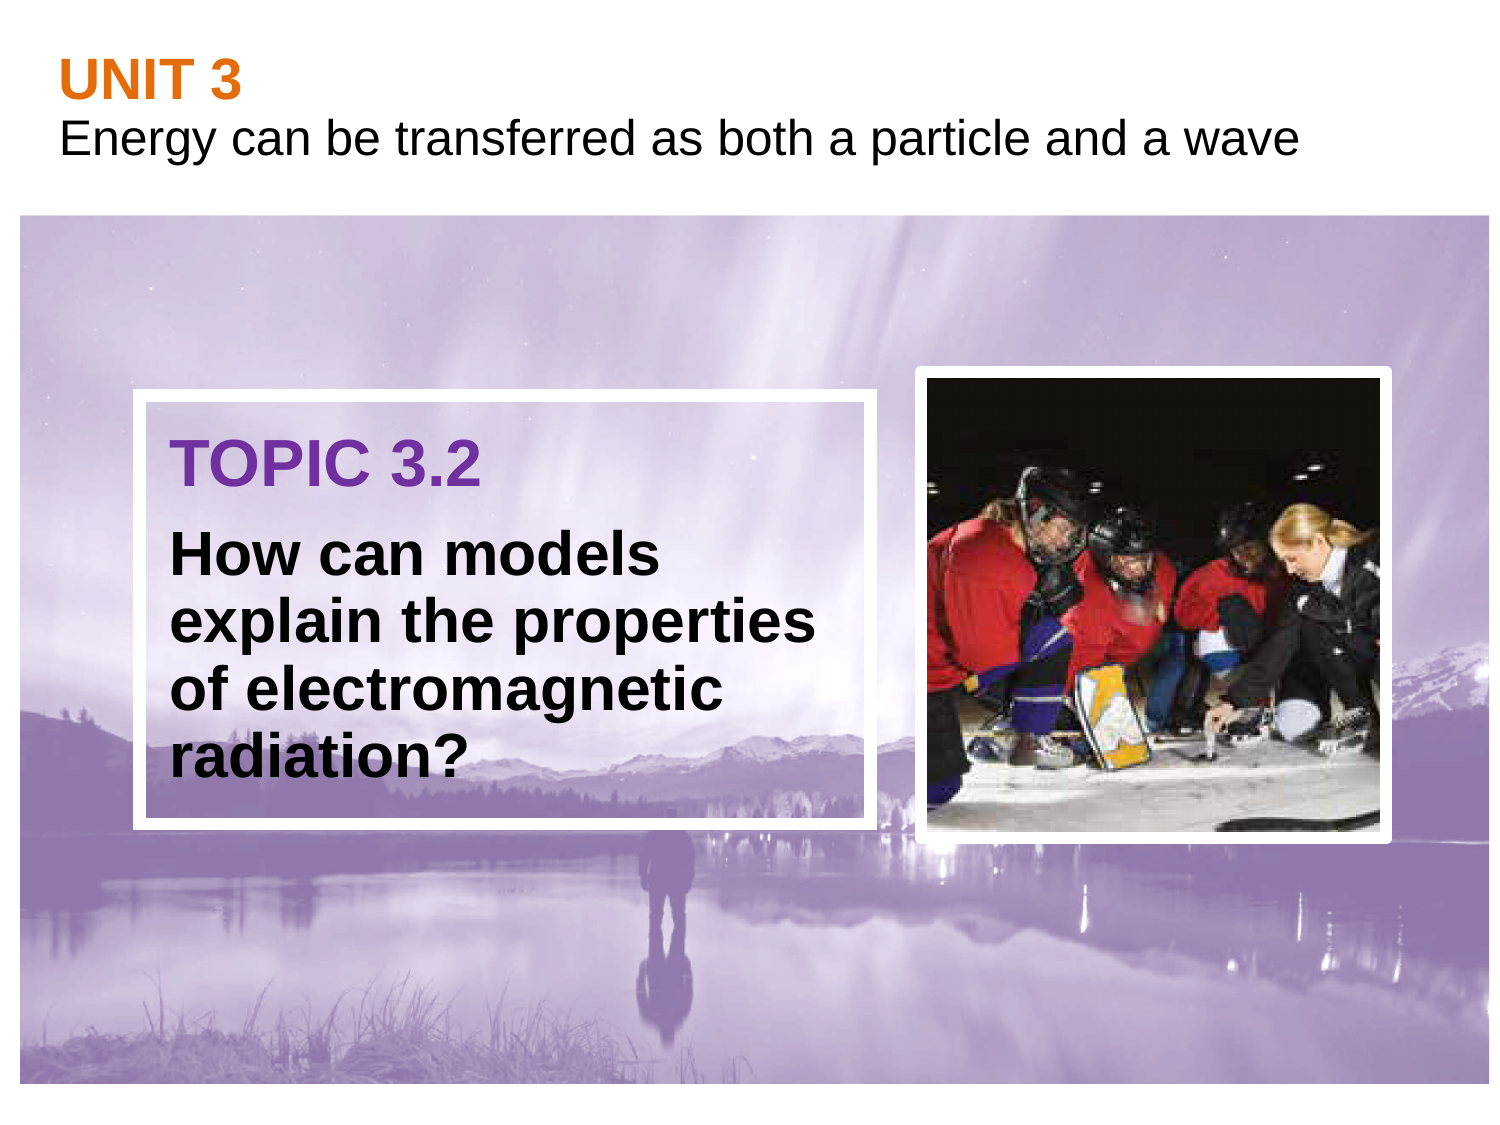

# UNIT 3 Energy can be transferred as both a particle and a wave
TOPIC 3.2
How can models explain the properties of electromagnetic radiation?